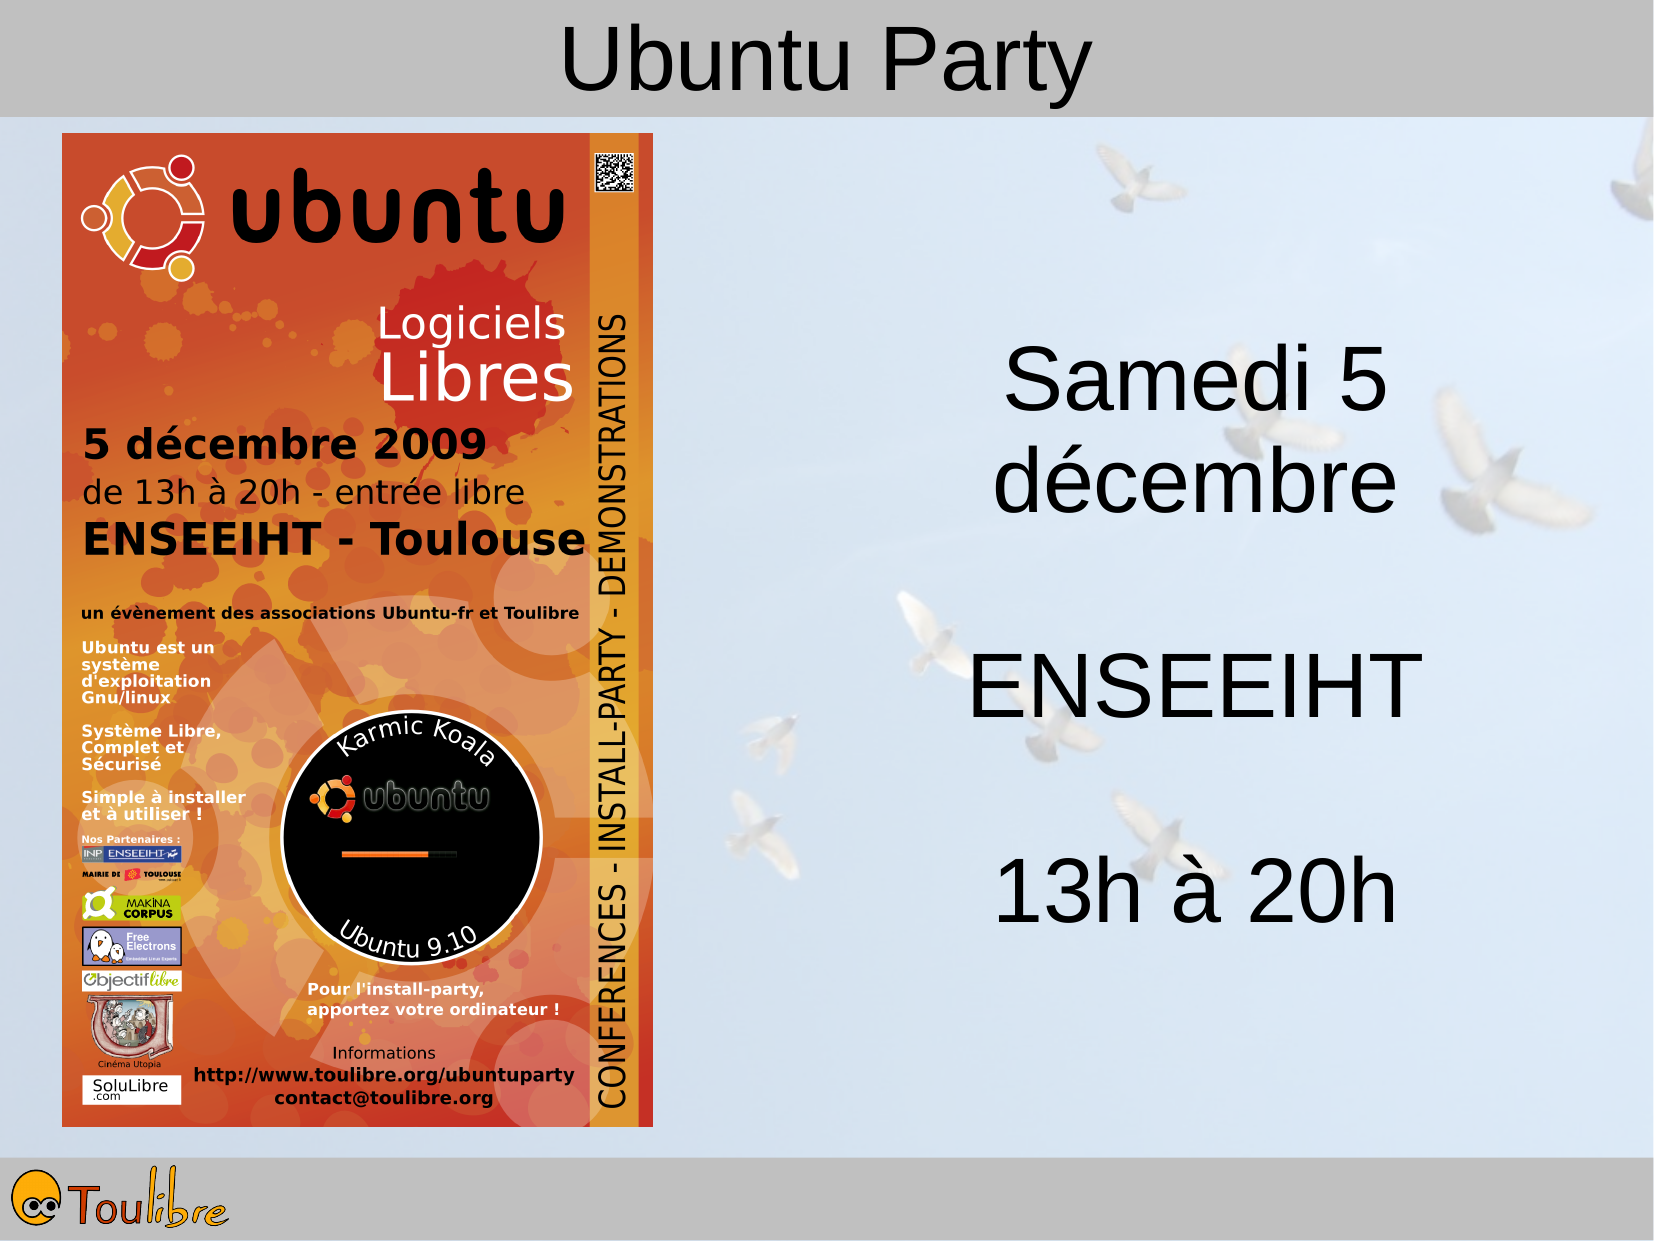

# Ubuntu Party
Samedi 5 décembre
ENSEEIHT
13h à 20h